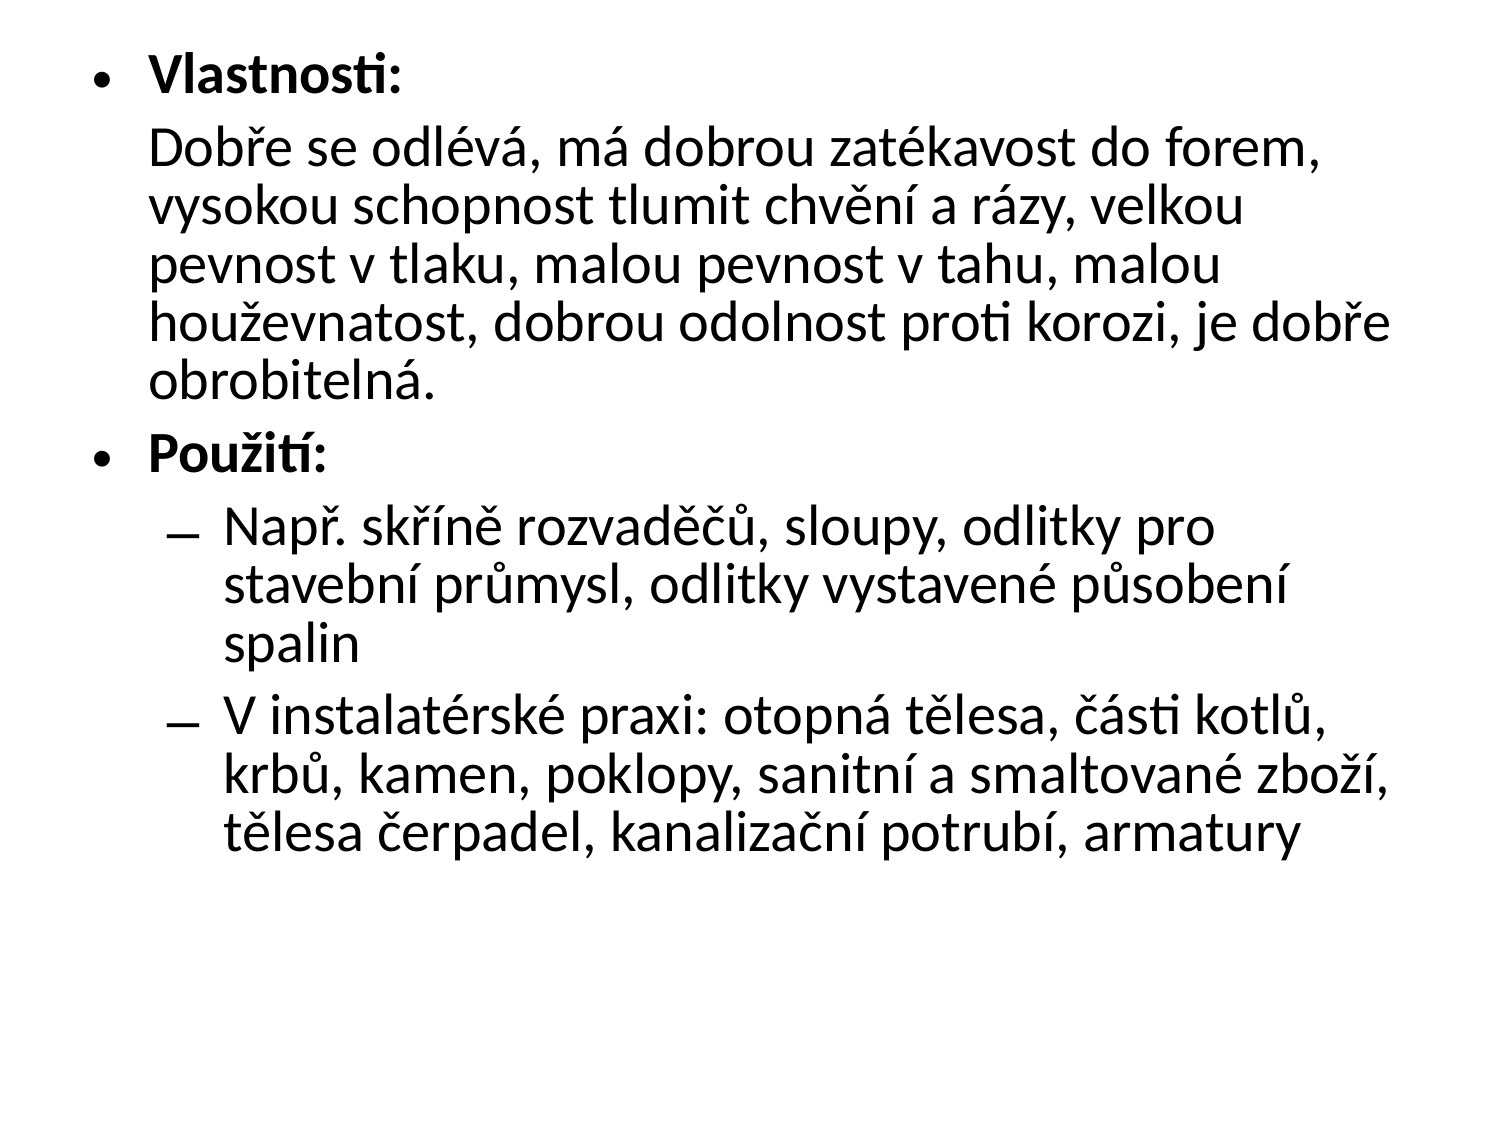

#
Vlastnosti:
	Dobře se odlévá, má dobrou zatékavost do forem, vysokou schopnost tlumit chvění a rázy, velkou pevnost v tlaku, malou pevnost v tahu, malou houževnatost, dobrou odolnost proti korozi, je dobře obrobitelná.
Použití:
Např. skříně rozvaděčů, sloupy, odlitky pro stavební průmysl, odlitky vystavené působení spalin
V instalatérské praxi: otopná tělesa, části kotlů, krbů, kamen, poklopy, sanitní a smaltované zboží, tělesa čerpadel, kanalizační potrubí, armatury